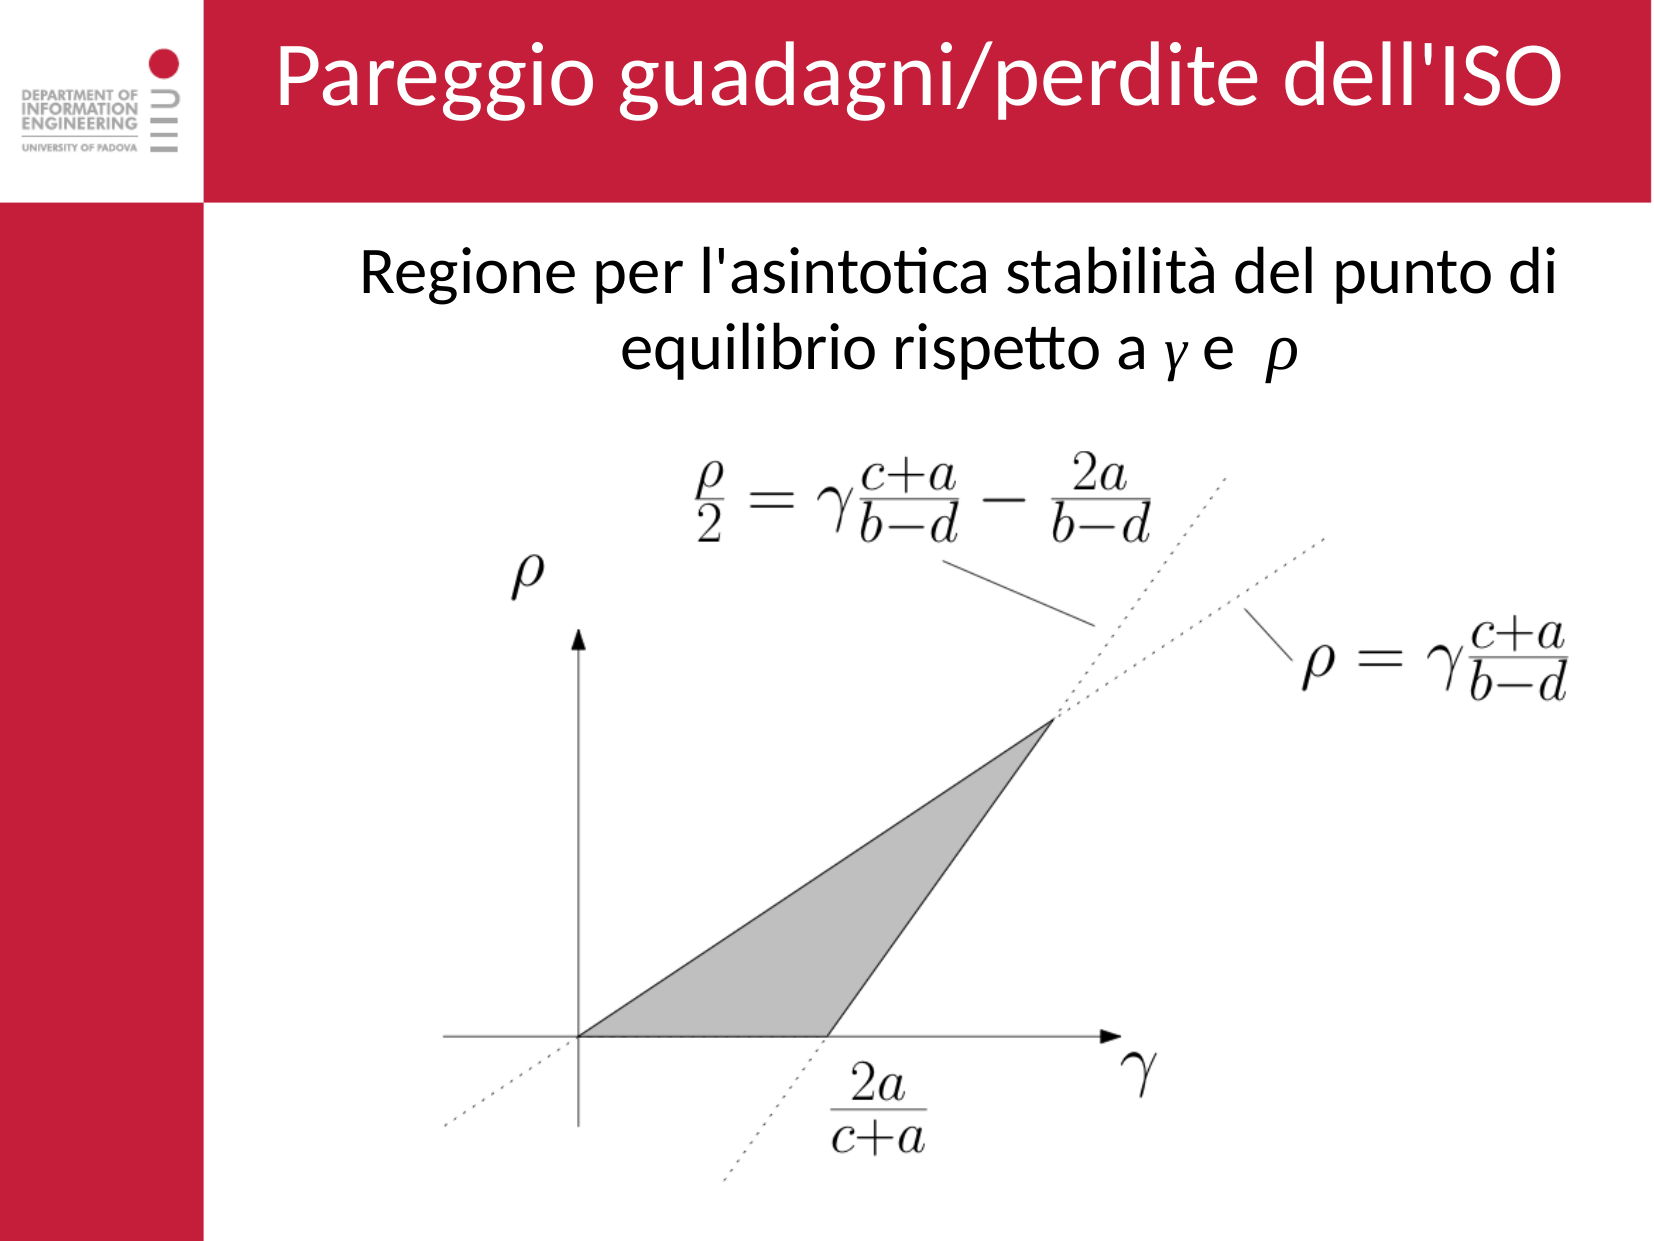

Pareggio guadagni/perdite dell'ISO
Regione per l'asintotica stabilità del punto di equilibrio rispetto a γ e ρ